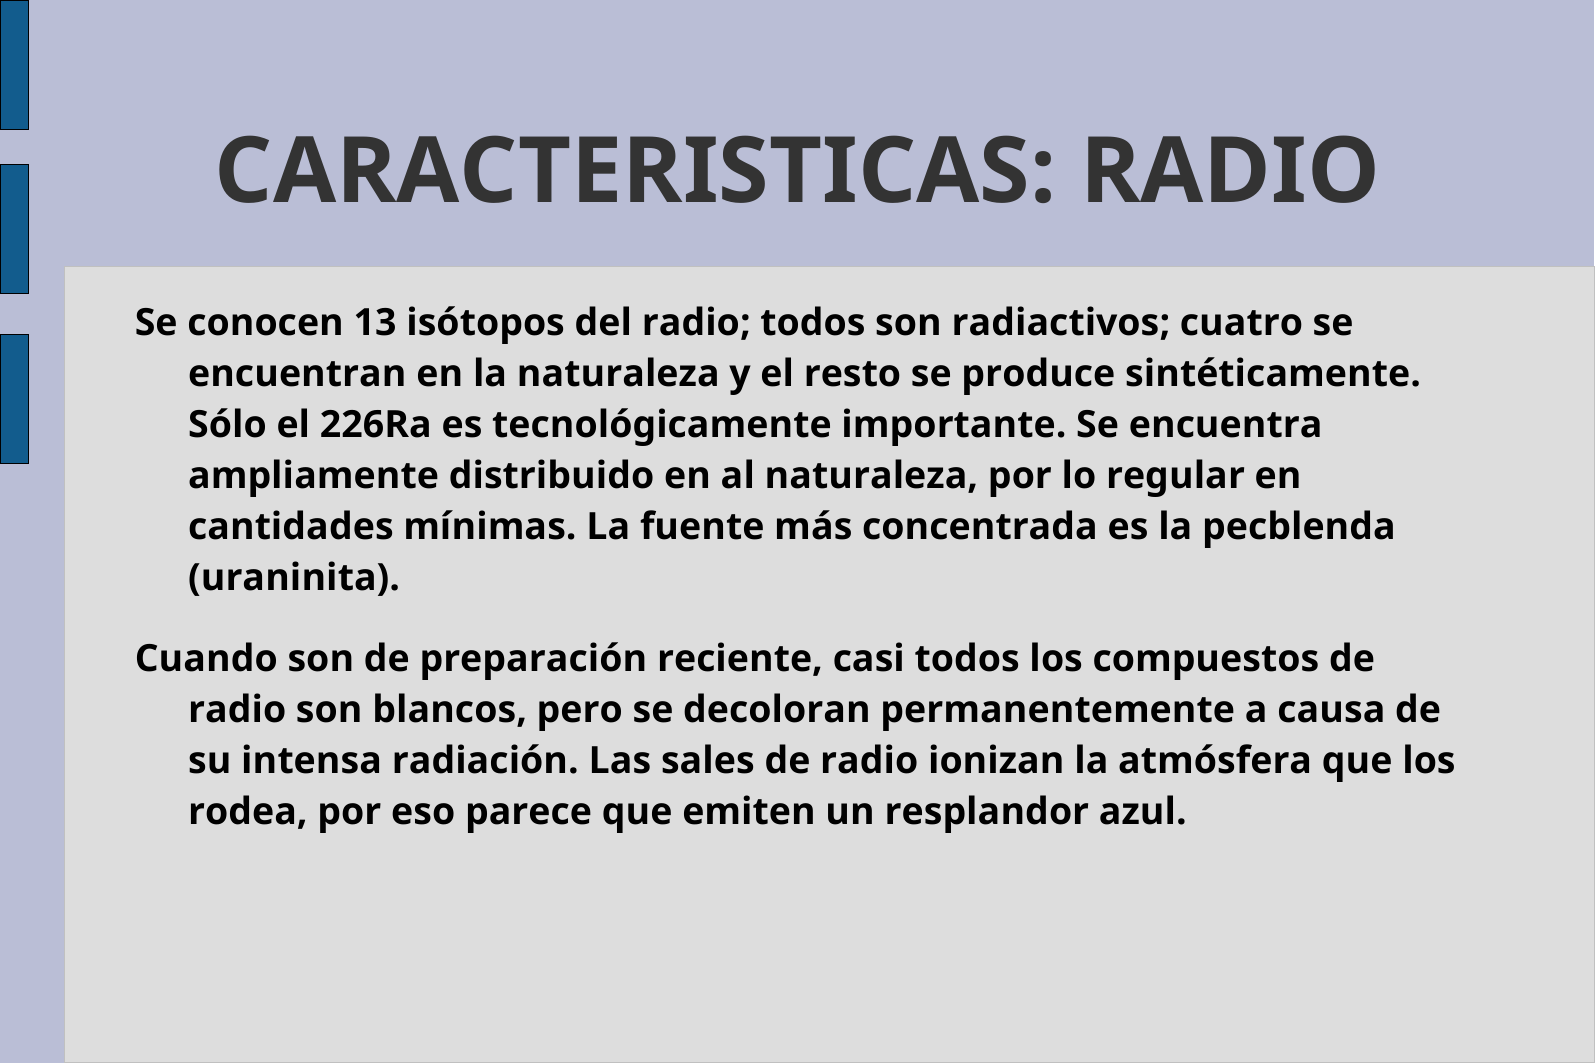

# CARACTERISTICAS: RADIO
Se conocen 13 isótopos del radio; todos son radiactivos; cuatro se encuentran en la naturaleza y el resto se produce sintéticamente. Sólo el 226Ra es tecnológicamente importante. Se encuentra ampliamente distribuido en al naturaleza, por lo regular en cantidades mínimas. La fuente más concentrada es la pecblenda (uraninita).
Cuando son de preparación reciente, casi todos los compuestos de radio son blancos, pero se decoloran permanentemente a causa de su intensa radiación. Las sales de radio ionizan la atmósfera que los rodea, por eso parece que emiten un resplandor azul.